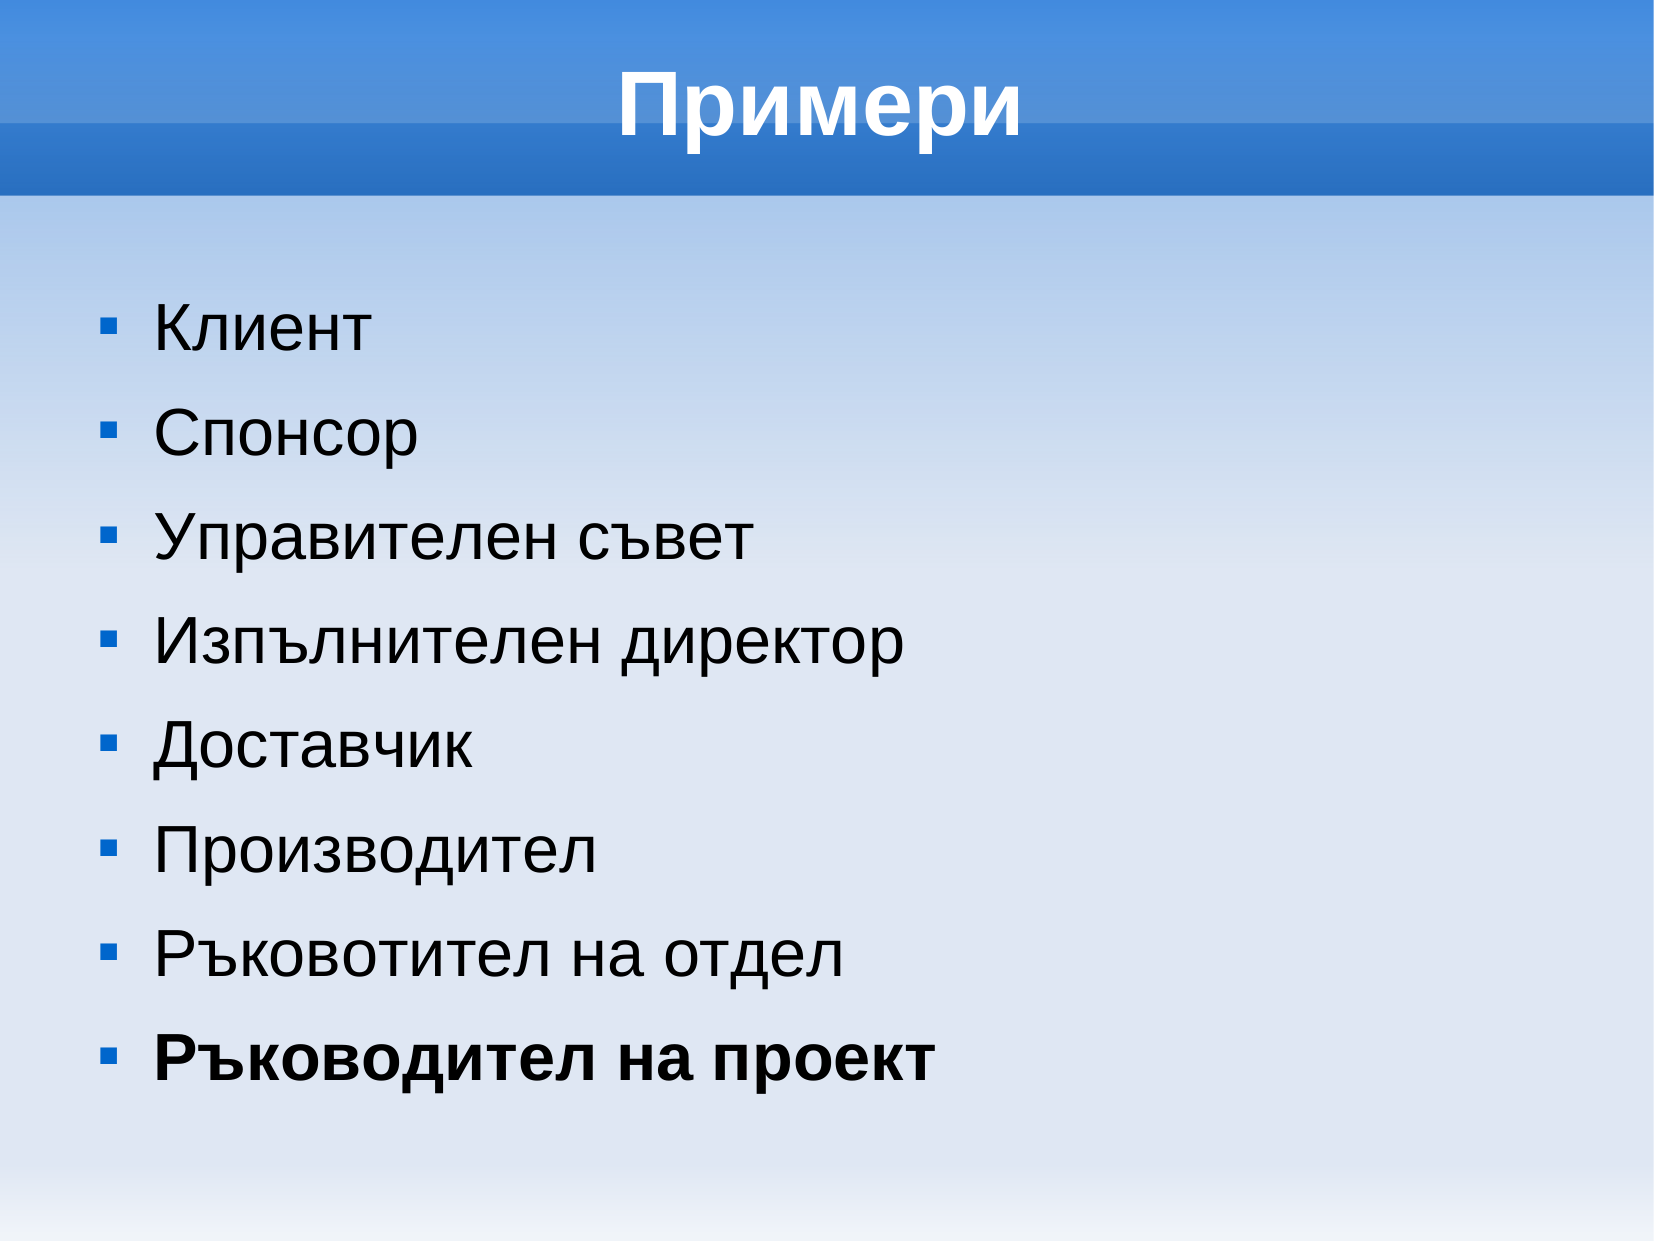

# Примери
Клиент
Спонсор
Управителен съвет
Изпълнителен директор
Доставчик
Производител
Ръковотител на отдел
Ръководител на проект